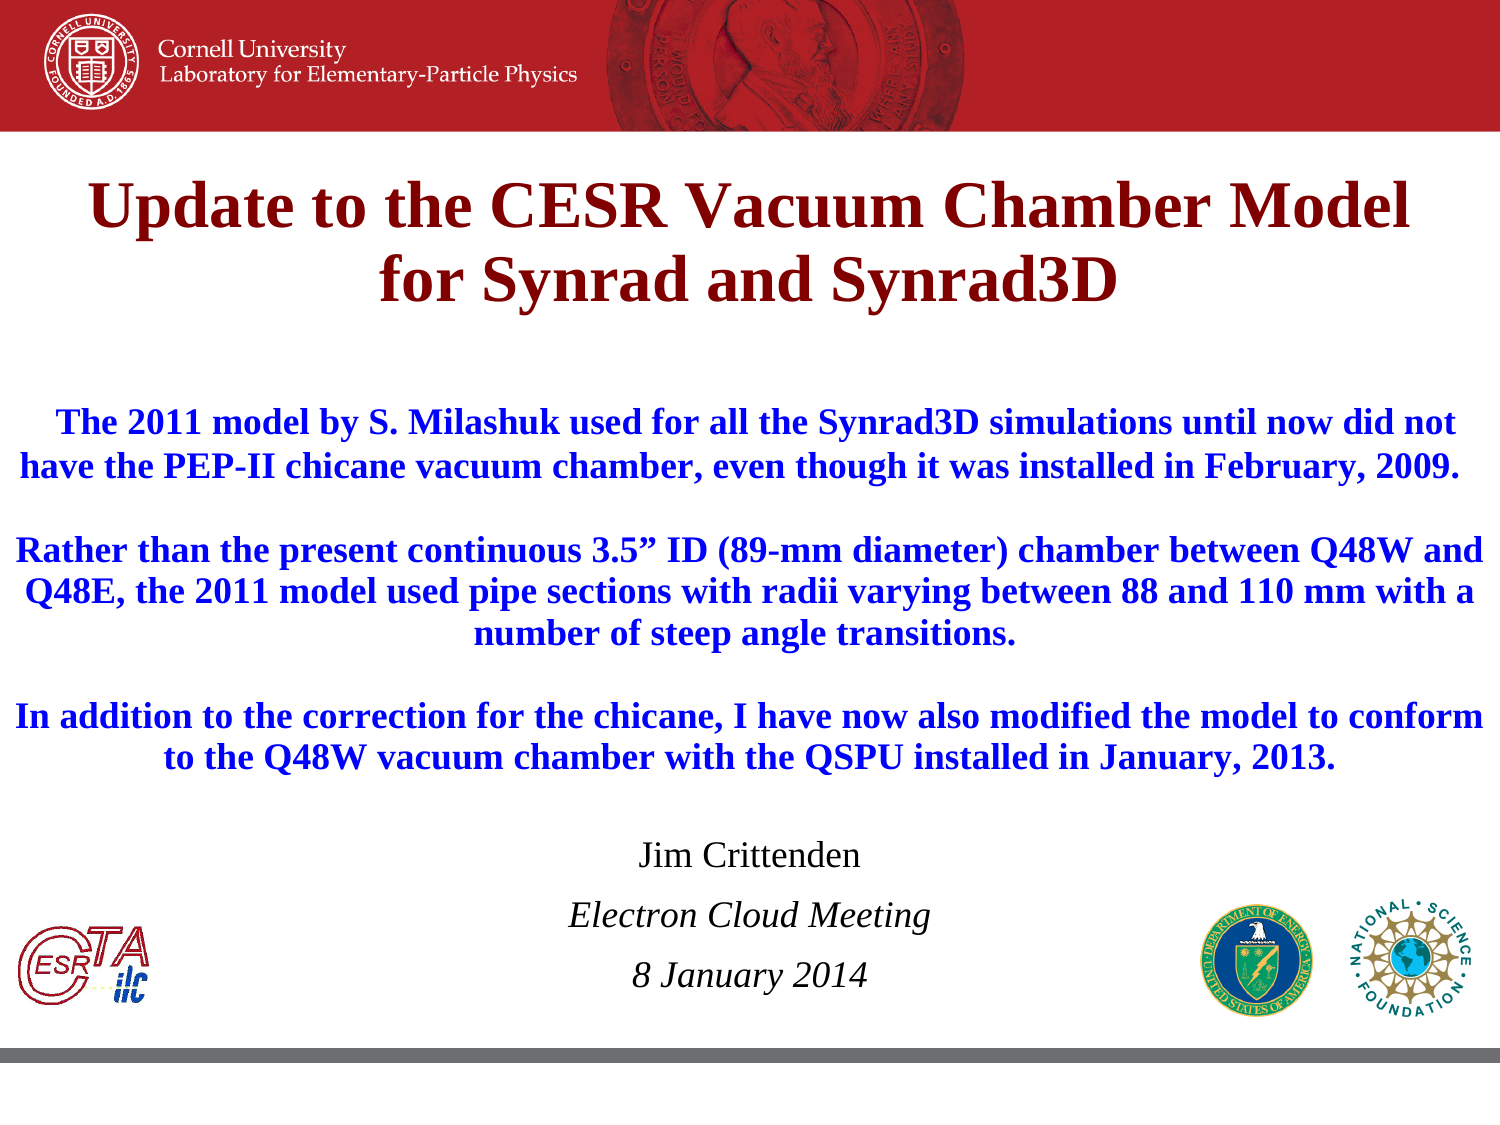

Update to the CESR Vacuum Chamber Model
for Synrad and Synrad3D
 The 2011 model by S. Milashuk used for all the Synrad3D simulations until now did not have the PEP-II chicane vacuum chamber, even though it was installed in February, 2009.
Rather than the present continuous 3.5” ID (89-mm diameter) chamber between Q48W and Q48E, the 2011 model used pipe sections with radii varying between 88 and 110 mm with a number of steep angle transitions.
In addition to the correction for the chicane, I have now also modified the model to conform to the Q48W vacuum chamber with the QSPU installed in January, 2013.
# Jim Crittenden
Electron Cloud Meeting
8 January 2014